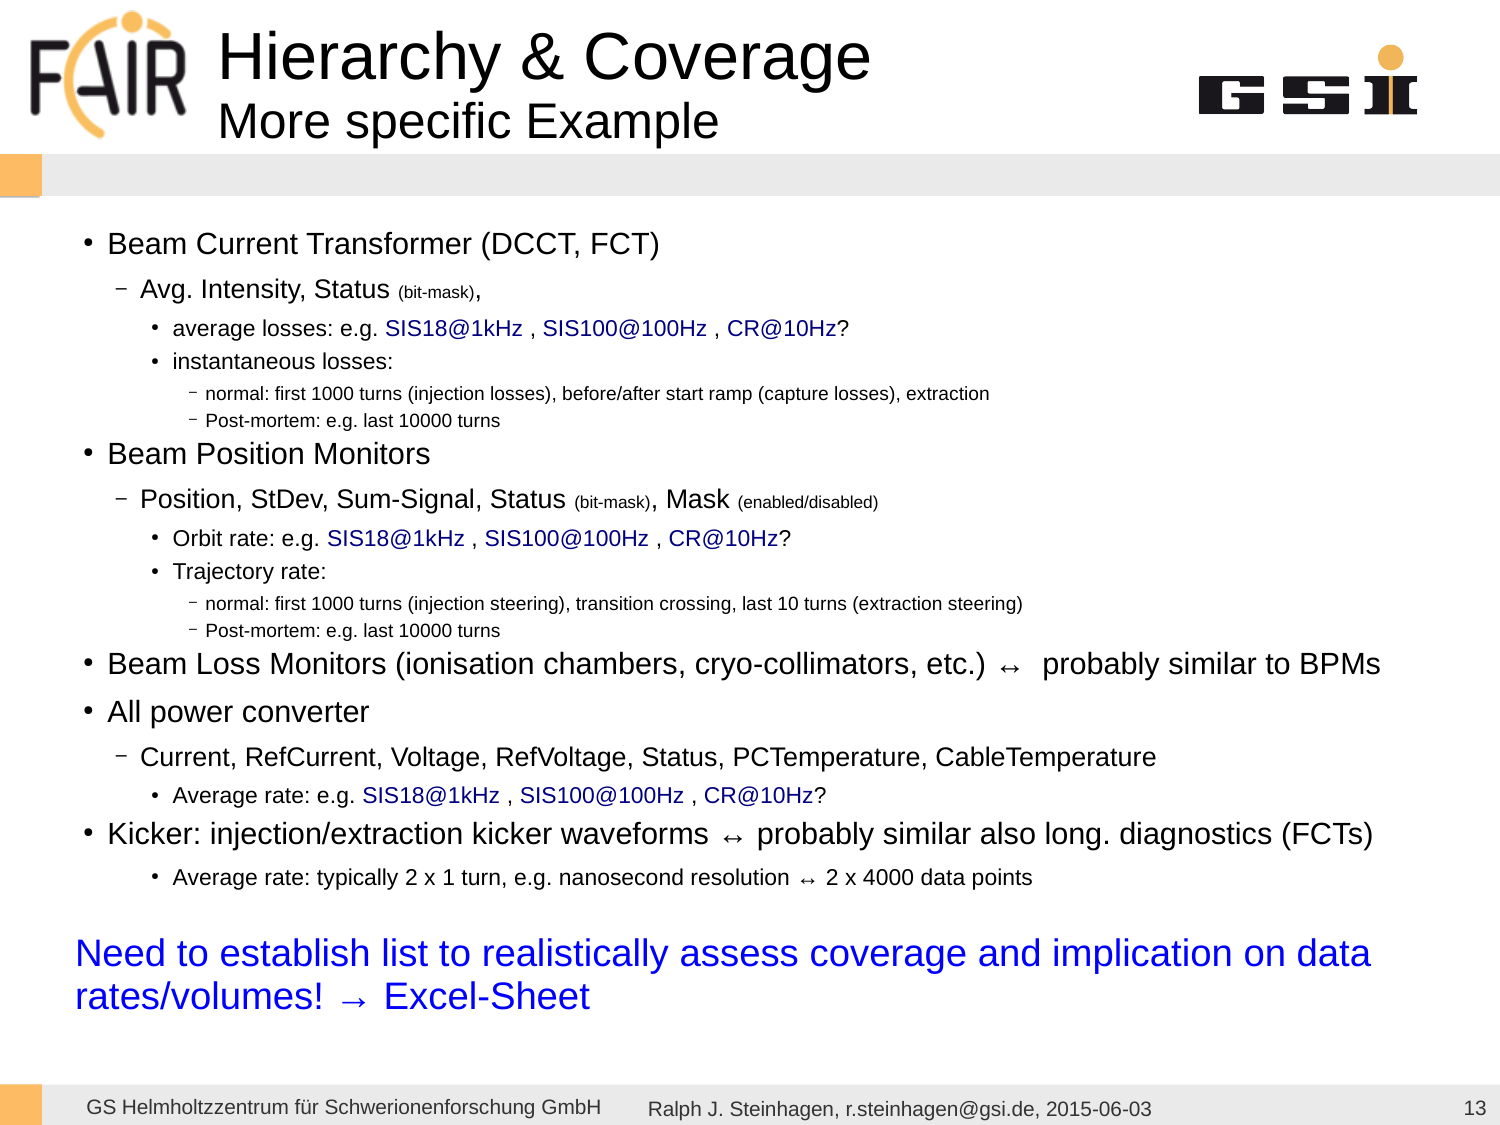

# Hierarchy & Coverage More specific Example
Beam Current Transformer (DCCT, FCT)
Avg. Intensity, Status (bit-mask),
average losses: e.g. SIS18@1kHz , SIS100@100Hz , CR@10Hz?
instantaneous losses:
normal: first 1000 turns (injection losses), before/after start ramp (capture losses), extraction
Post-mortem: e.g. last 10000 turns
Beam Position Monitors
Position, StDev, Sum-Signal, Status (bit-mask), Mask (enabled/disabled)
Orbit rate: e.g. SIS18@1kHz , SIS100@100Hz , CR@10Hz?
Trajectory rate:
normal: first 1000 turns (injection steering), transition crossing, last 10 turns (extraction steering)
Post-mortem: e.g. last 10000 turns
Beam Loss Monitors (ionisation chambers, cryo-collimators, etc.) ↔ probably similar to BPMs
All power converter
Current, RefCurrent, Voltage, RefVoltage, Status, PCTemperature, CableTemperature
Average rate: e.g. SIS18@1kHz , SIS100@100Hz , CR@10Hz?
Kicker: injection/extraction kicker waveforms ↔ probably similar also long. diagnostics (FCTs)
Average rate: typically 2 x 1 turn, e.g. nanosecond resolution ↔ 2 x 4000 data points
Need to establish list to realistically assess coverage and implication on data rates/volumes! → Excel-Sheet